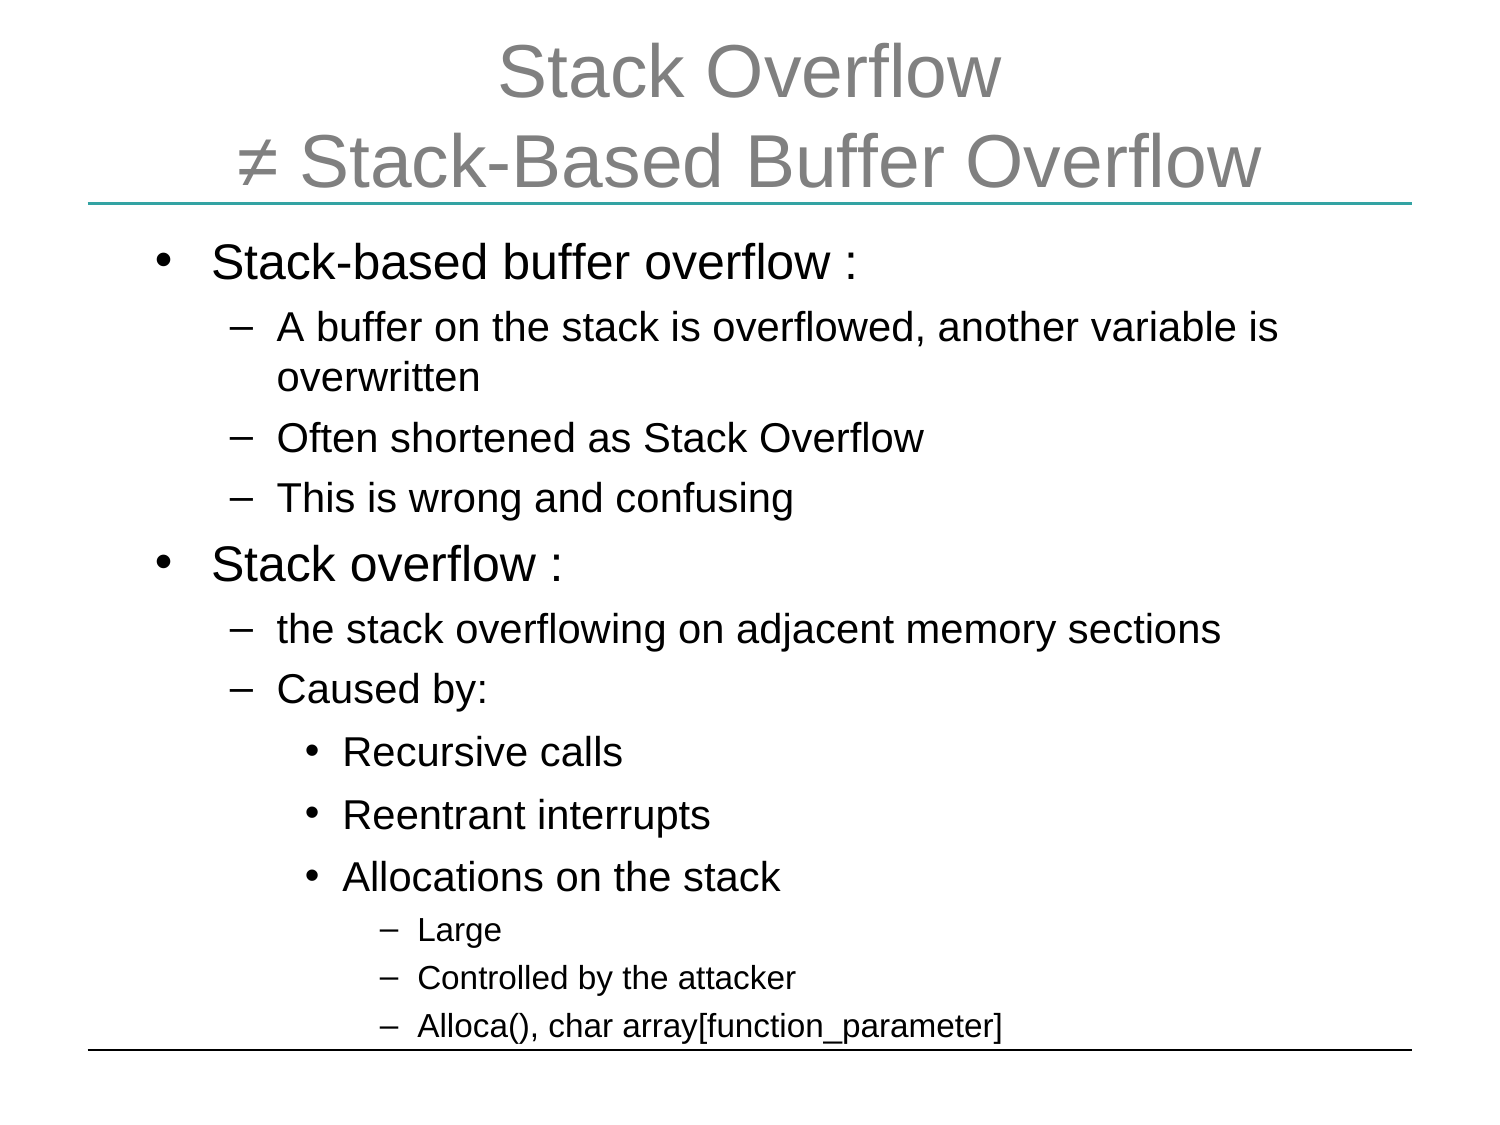

# Stack Overflow ≠ Stack-Based Buffer Overflow
Stack-based buffer overflow :
A buffer on the stack is overflowed, another variable is overwritten
Often shortened as Stack Overflow
This is wrong and confusing
Stack overflow :
the stack overflowing on adjacent memory sections
Caused by:
Recursive calls
Reentrant interrupts
Allocations on the stack
Large
Controlled by the attacker
Alloca(), char array[function_parameter]